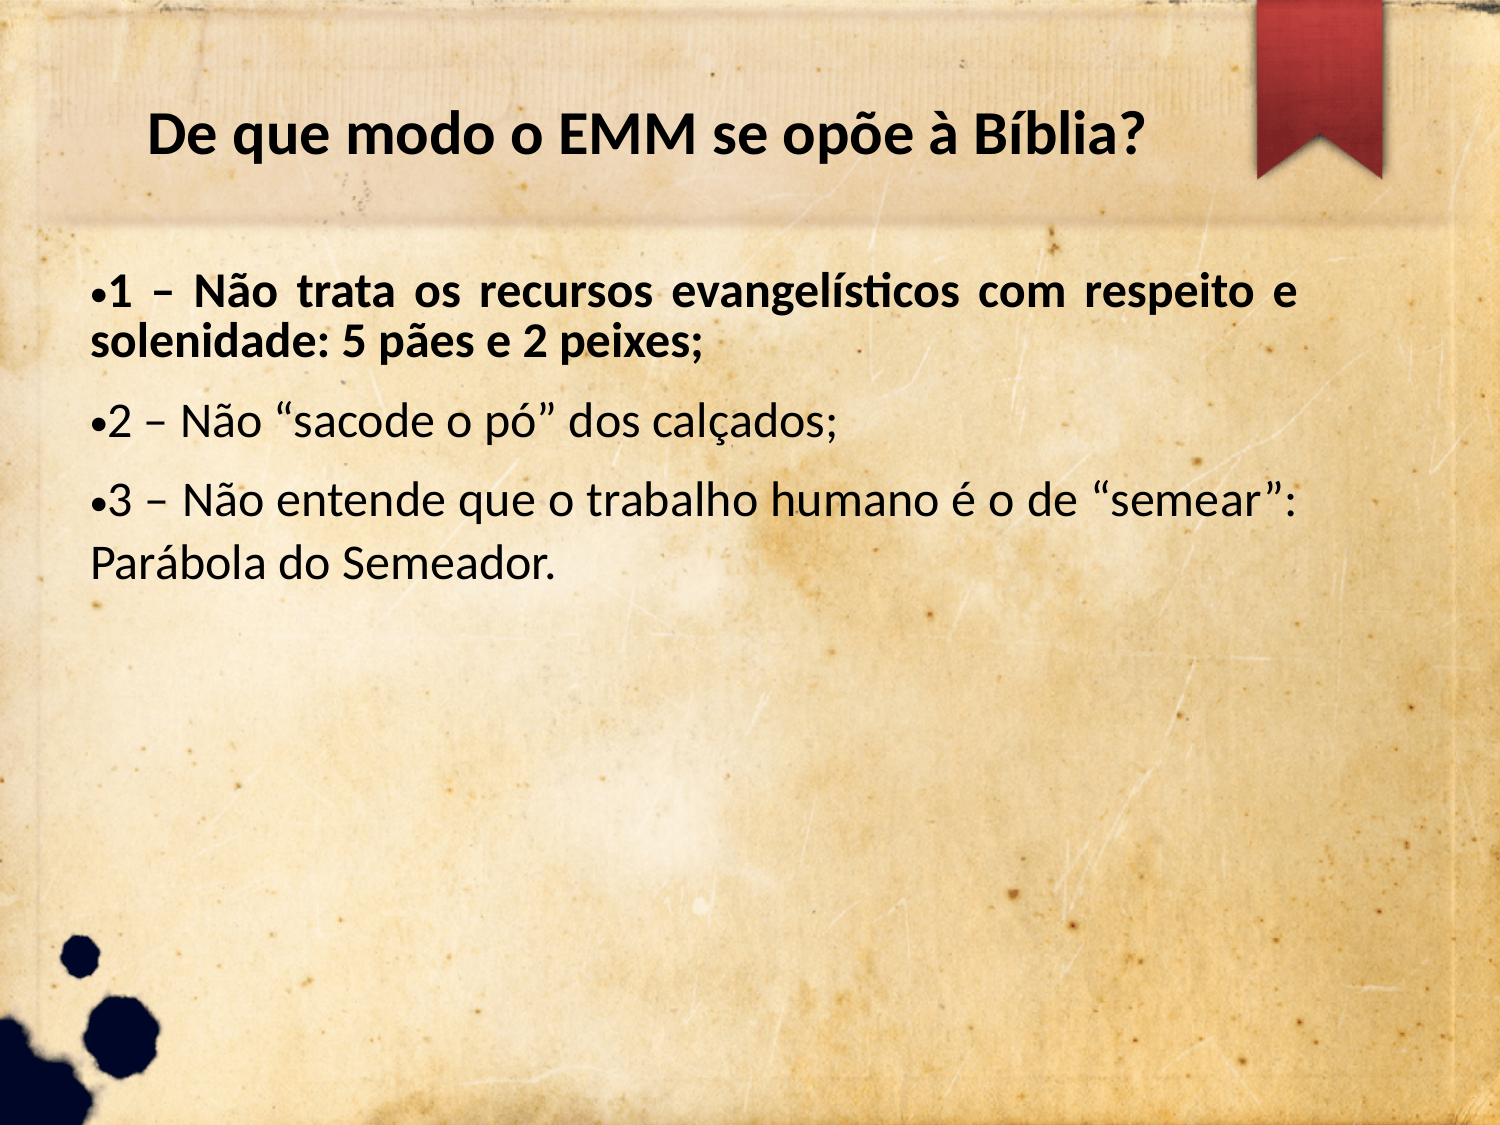

# De que modo o EMM se opõe à Bíblia?
1 – Não trata os recursos evangelísticos com respeito e solenidade: 5 pães e 2 peixes;
2 – Não “sacode o pó” dos calçados;
3 – Não entende que o trabalho humano é o de “semear”: Parábola do Semeador.